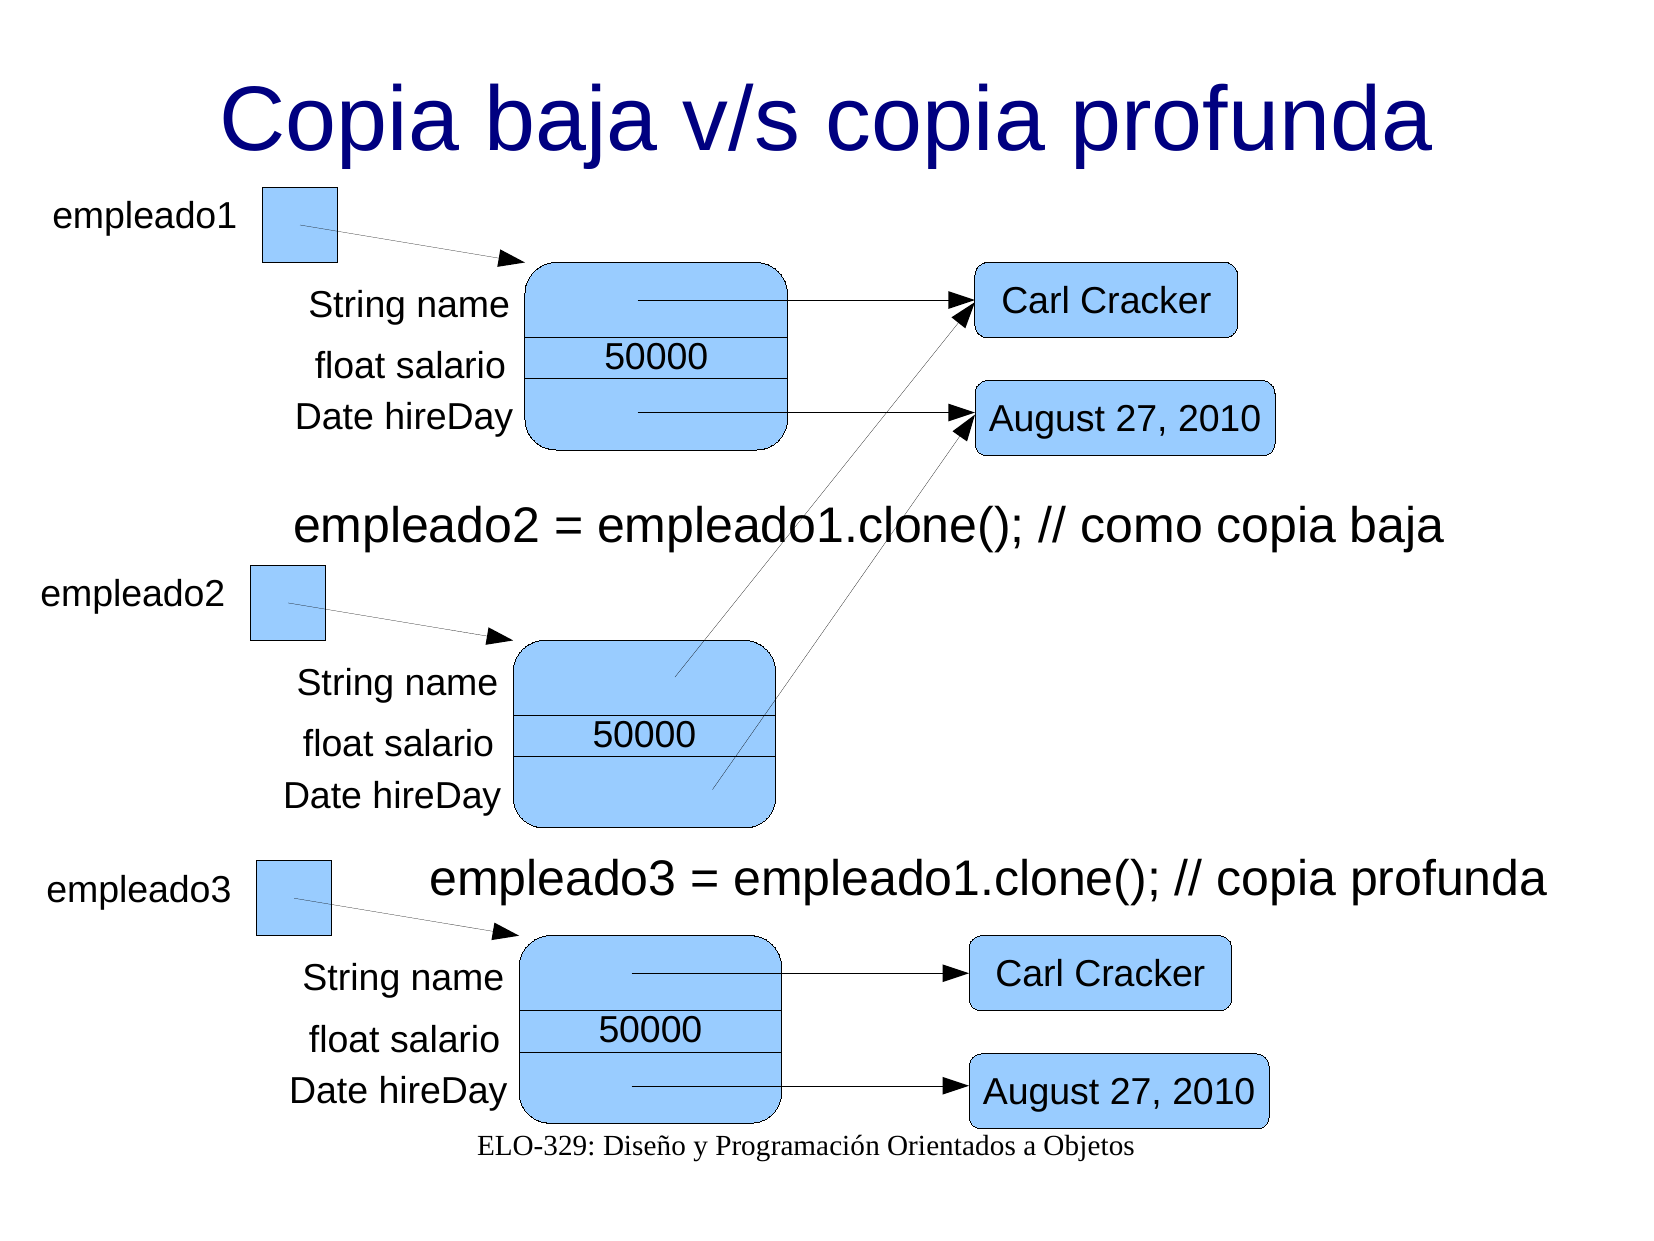

# Copia baja v/s copia profunda
empleado1
50000
Carl Cracker
String name
float salario
August 27, 2010
Date hireDay
empleado2
50000
String name
float salario
Date hireDay
empleado2 = empleado1.clone(); // como copia baja
empleado3 = empleado1.clone(); // copia profunda
empleado3
50000
Carl Cracker
String name
float salario
August 27, 2010
Date hireDay